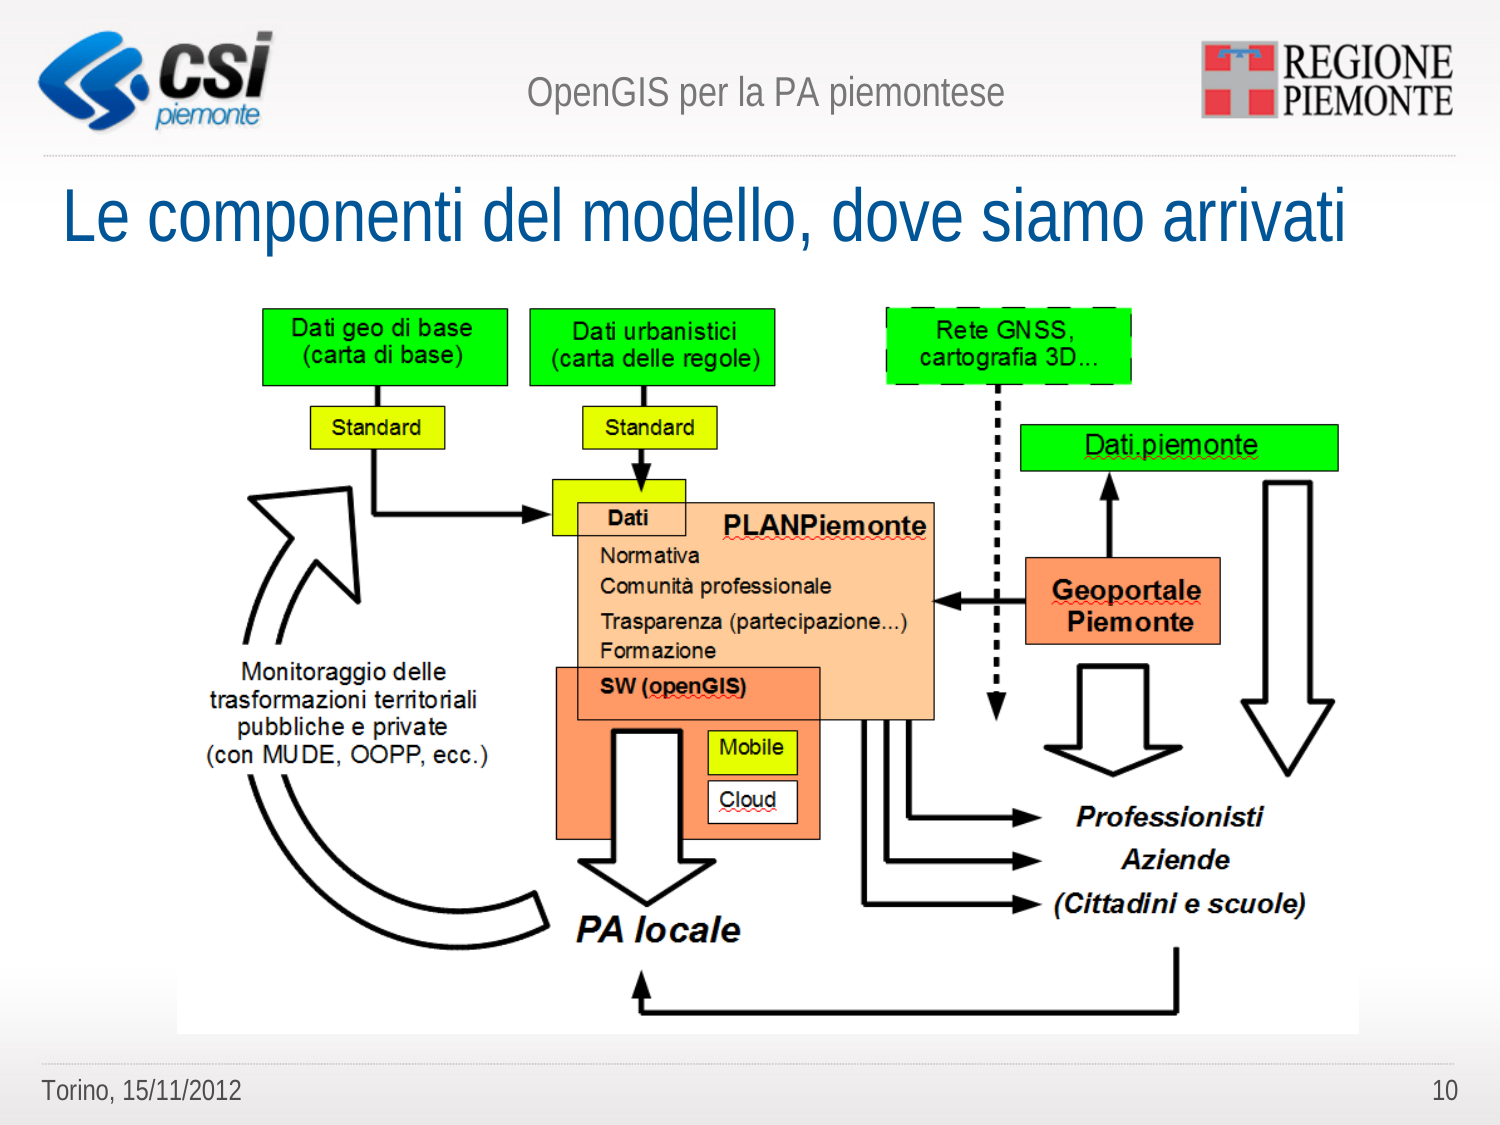

# Le componenti del modello, dove siamo arrivati